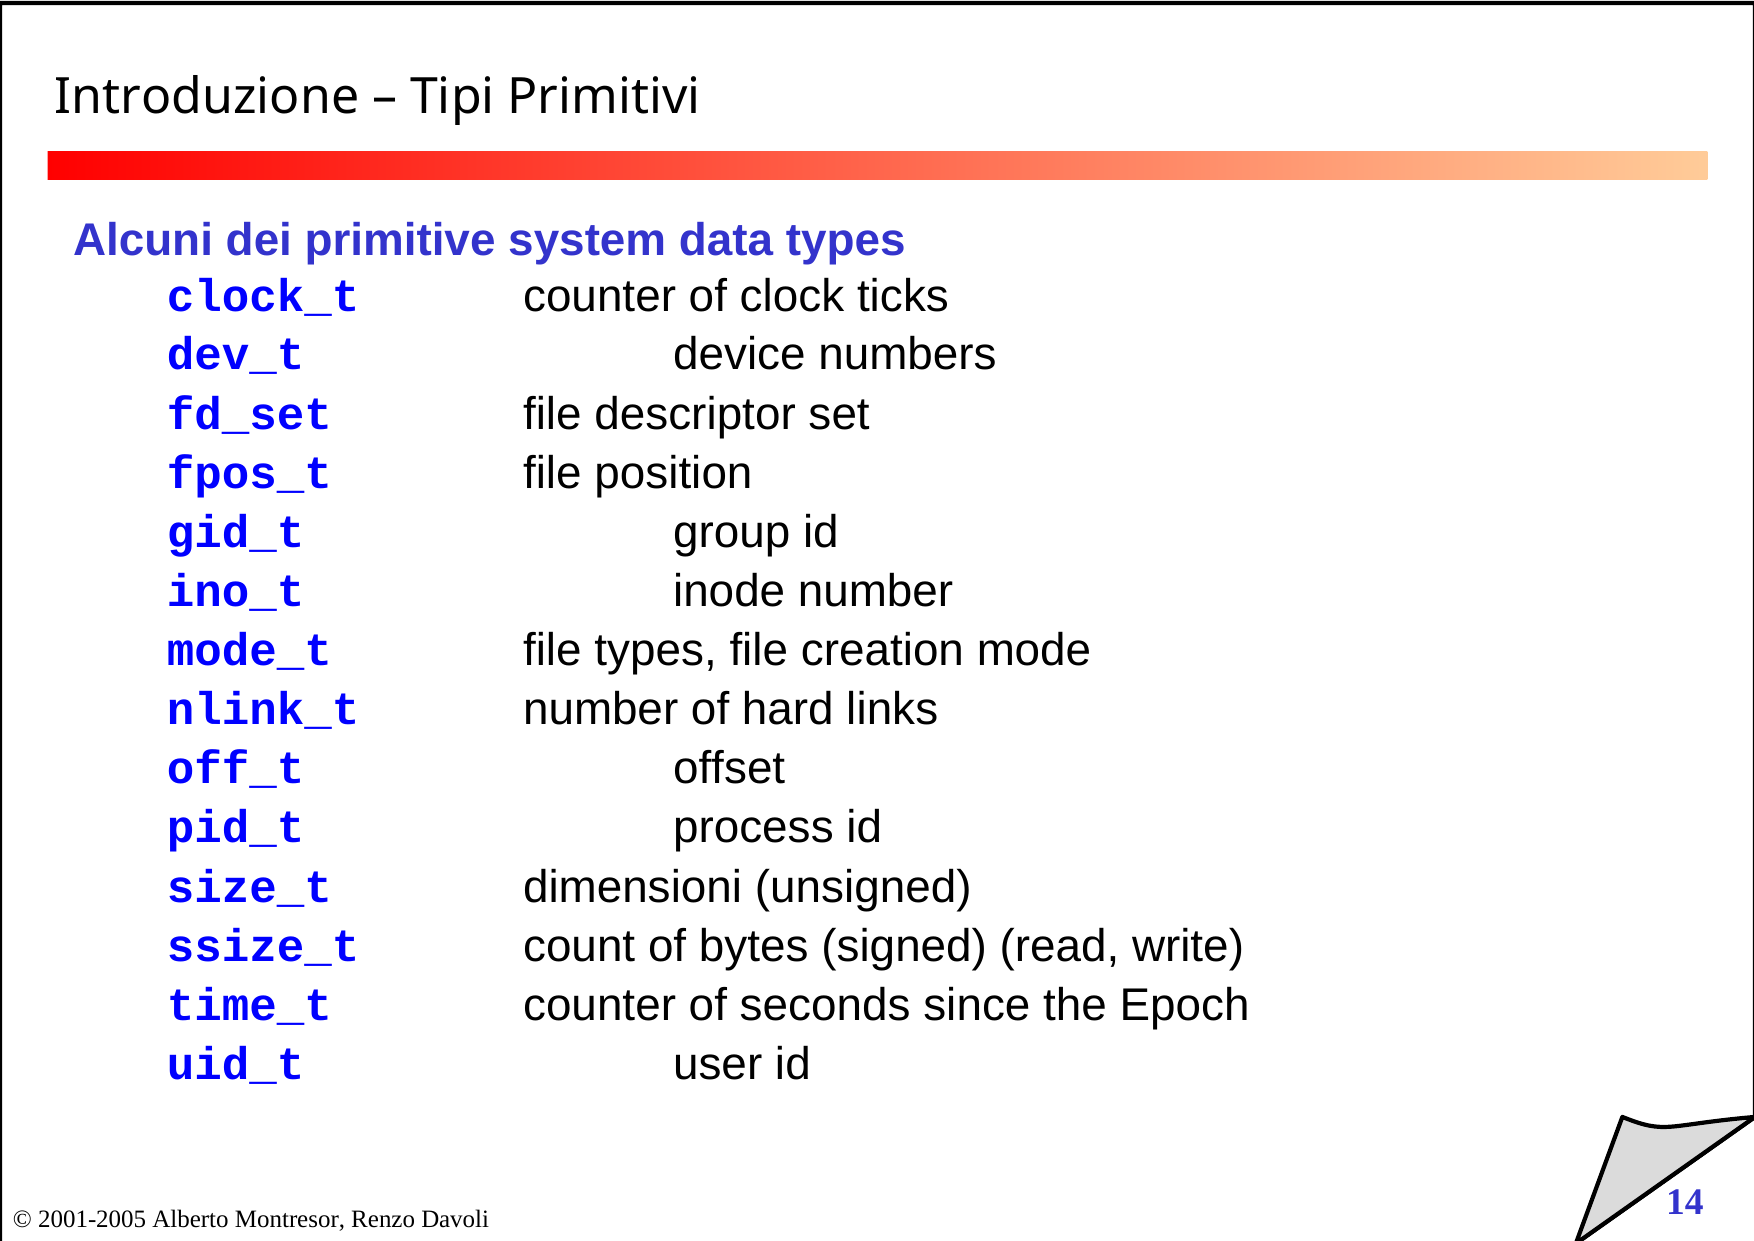

# Introduzione – Tipi Primitivi
Alcuni dei primitive system data types
clock_t		counter of clock ticks
dev_t			device numbers
fd_set		file descriptor set
fpos_t		file position
gid_t			group id
ino_t			inode number
mode_t		file types, file creation mode
nlink_t		number of hard links
off_t			offset
pid_t			process id
size_t		dimensioni (unsigned)
ssize_t		count of bytes (signed) (read, write)
time_t		counter of seconds since the Epoch
uid_t			user id